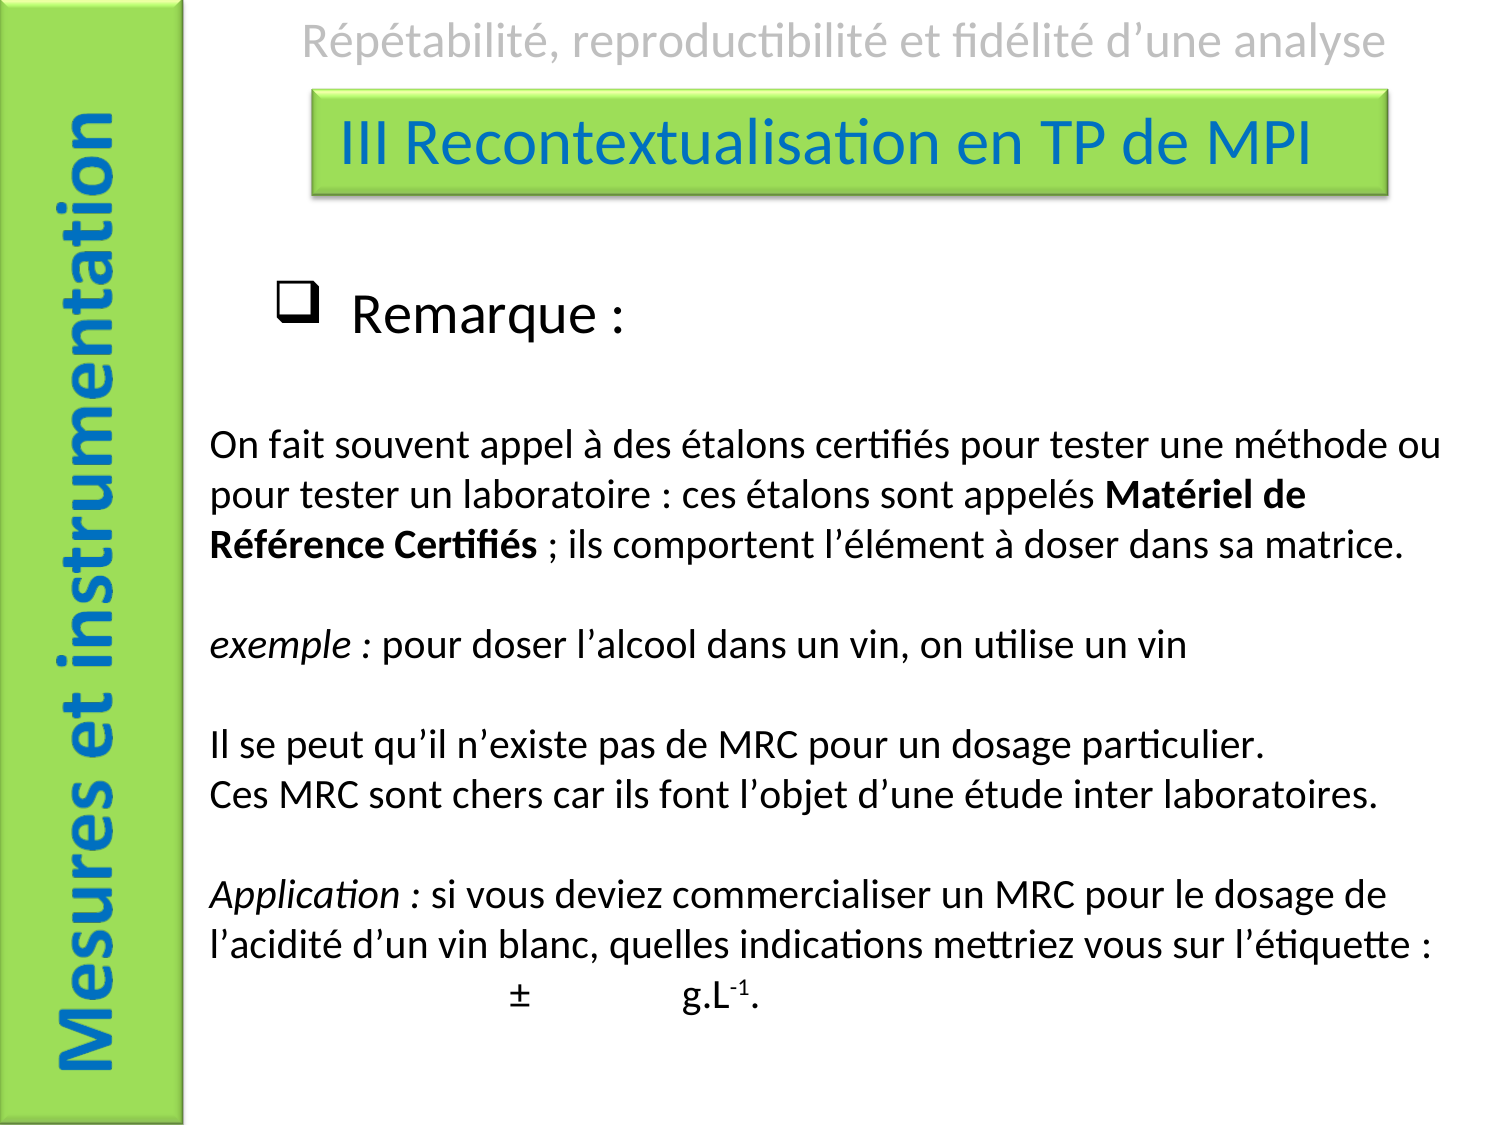

Répétabilité, reproductibilité et fidélité d’une analyse
III Recontextualisation en TP de MPI
 Remarque :
On fait souvent appel à des étalons certifiés pour tester une méthode ou pour tester un laboratoire : ces étalons sont appelés Matériel de Référence Certifiés ; ils comportent l’élément à doser dans sa matrice.
exemple : pour doser l’alcool dans un vin, on utilise un vin
Il se peut qu’il n’existe pas de MRC pour un dosage particulier.
Ces MRC sont chers car ils font l’objet d’une étude inter laboratoires.
Application : si vous deviez commercialiser un MRC pour le dosage de l’acidité d’un vin blanc, quelles indications mettriez vous sur l’étiquette : 		± g.L-1.